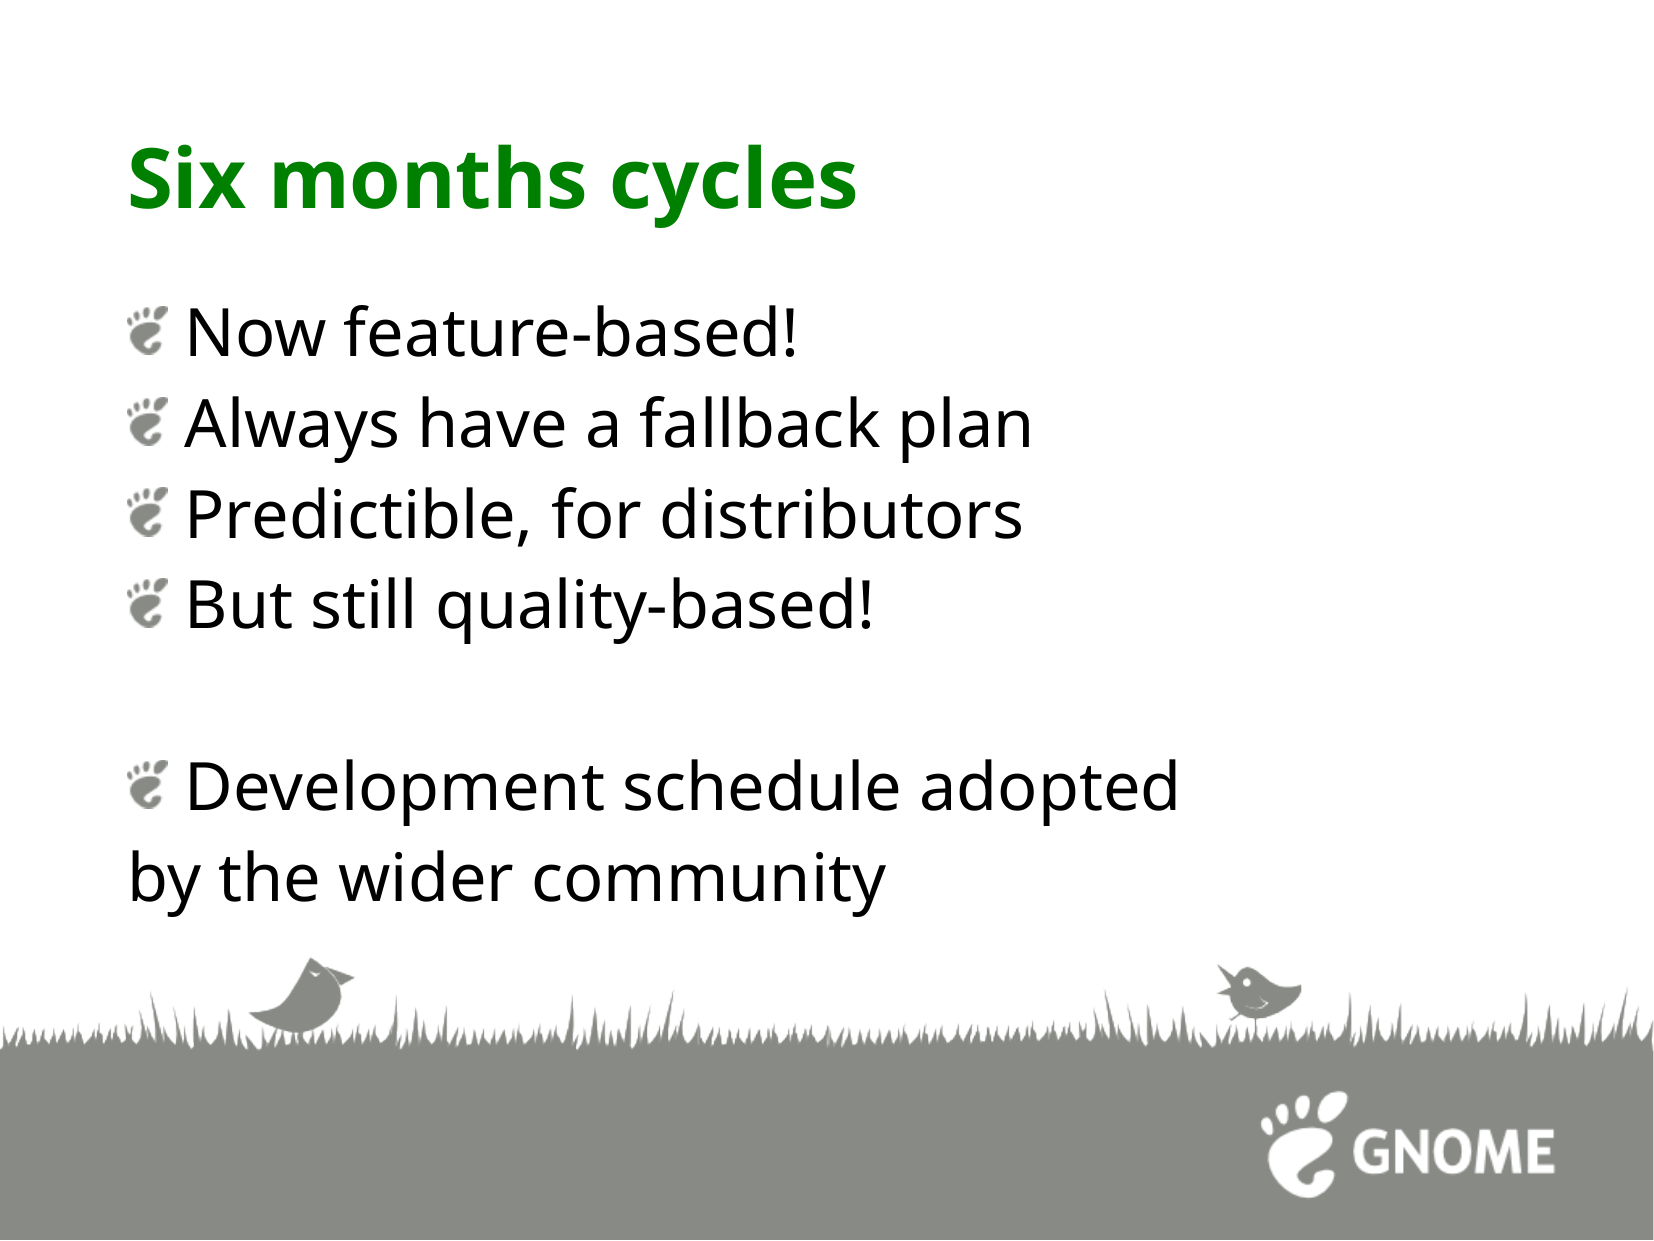

Six months cycles
 Now feature-based!
 Always have a fallback plan
 Predictible, for distributors
 But still quality-based!
 Development schedule adopted by the wider community